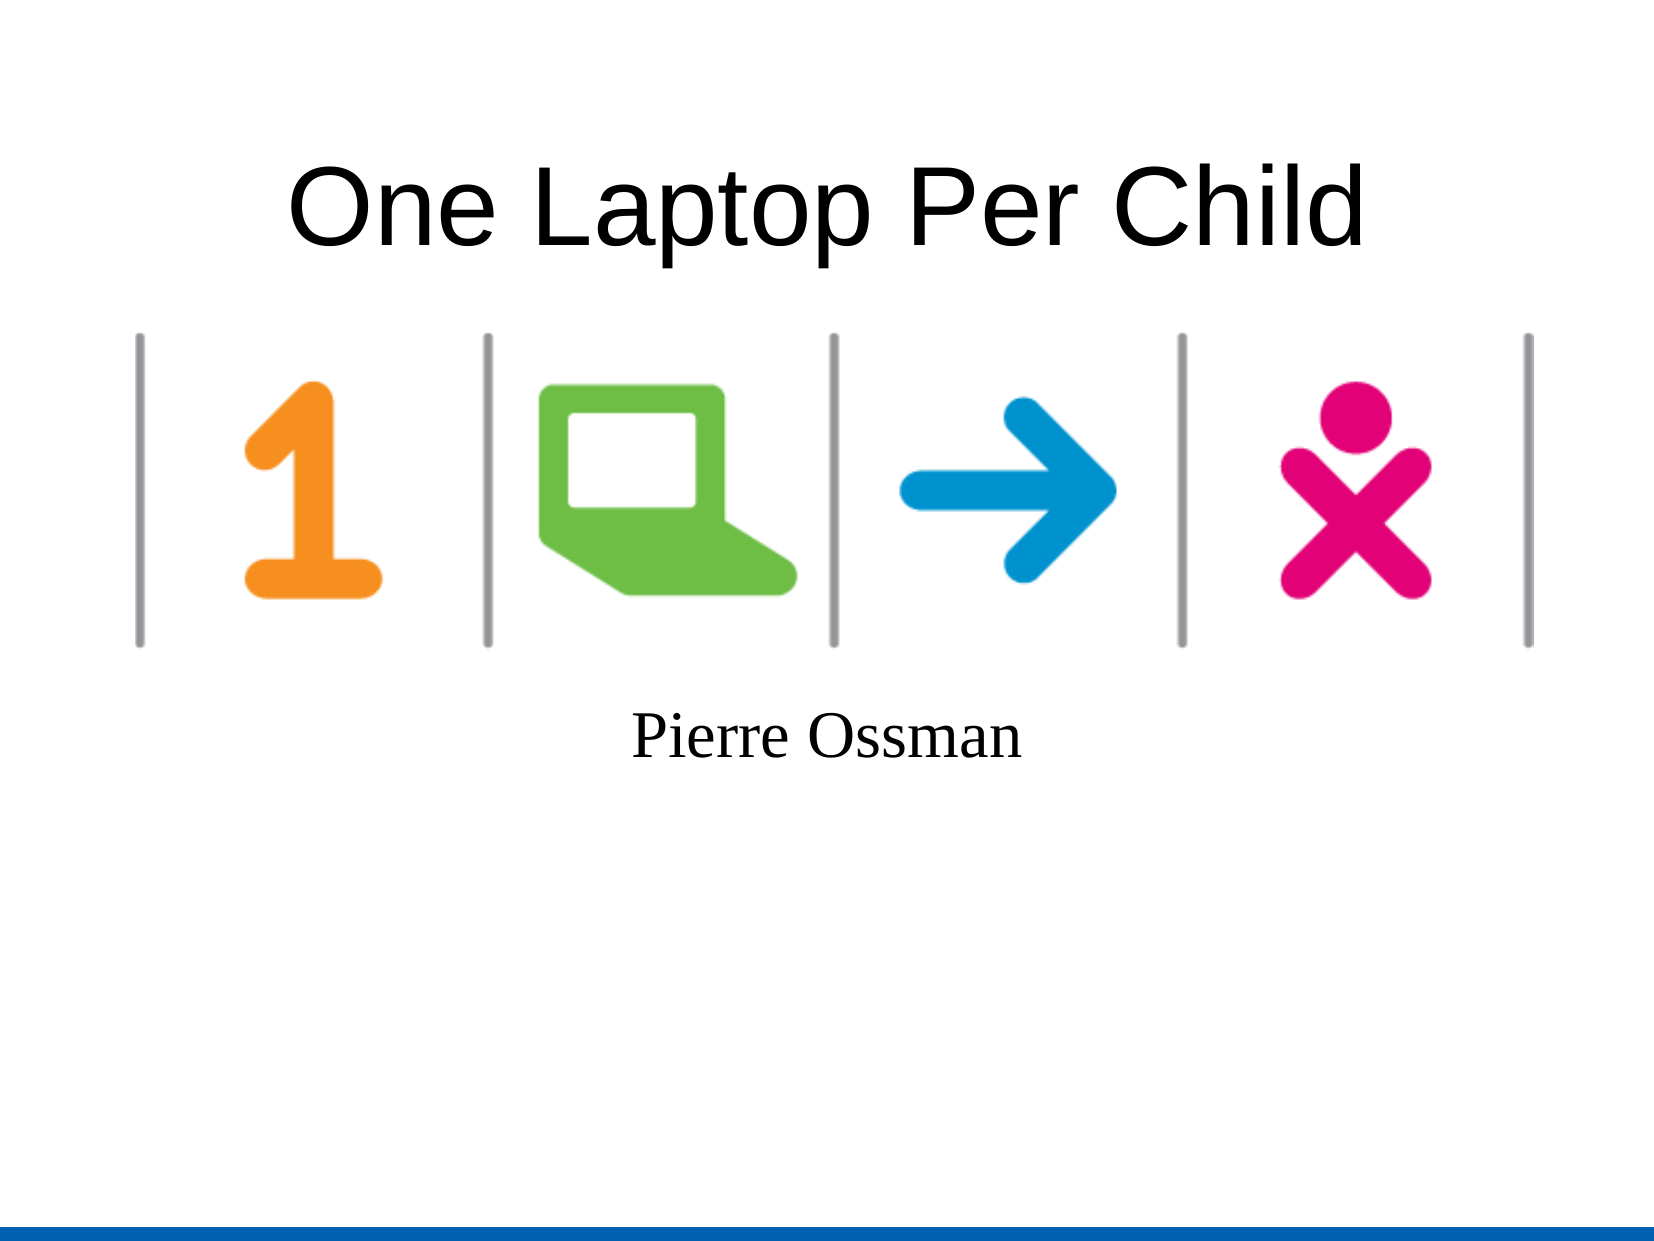

# One Laptop Per Child
Pierre Ossman